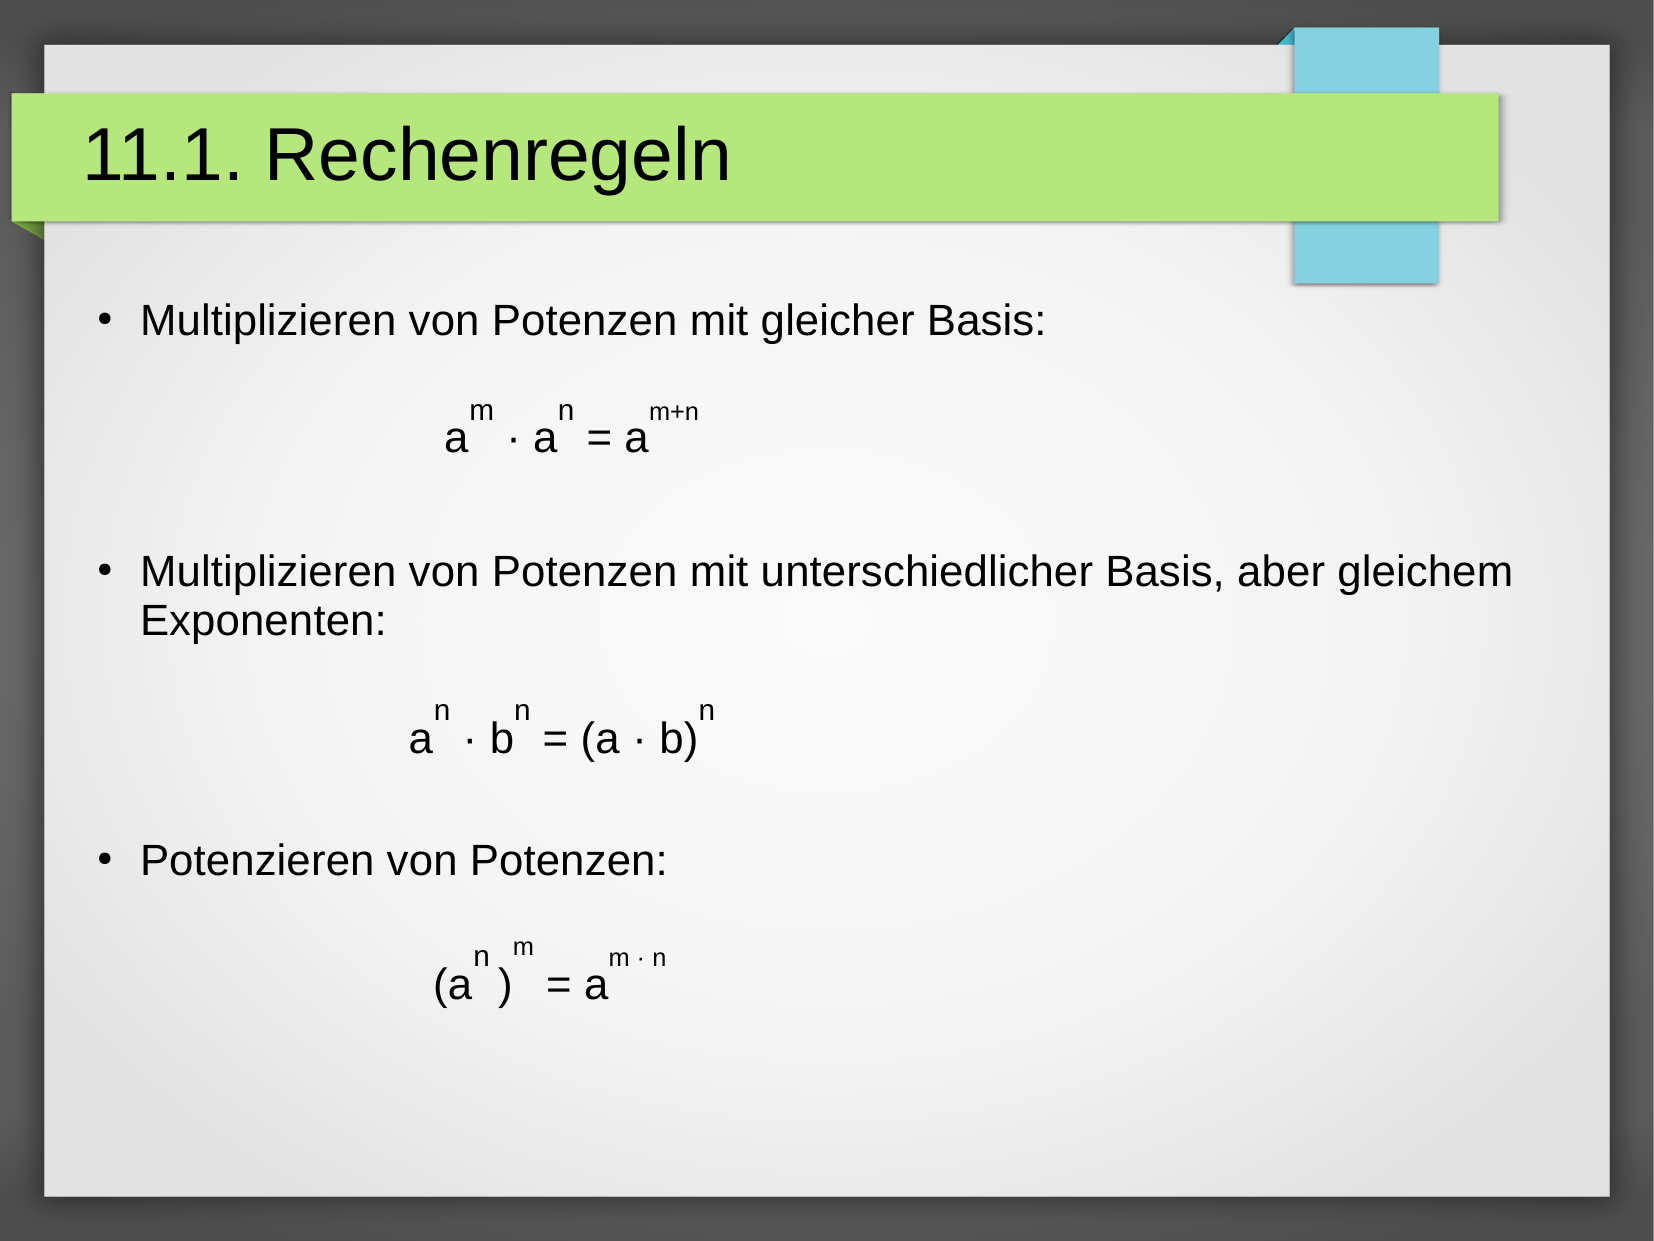

11.1. Rechenregeln
# Multiplizieren von Potenzen mit gleicher Basis: am · an = am+n
Multiplizieren von Potenzen mit unterschiedlicher Basis, aber gleichem Exponenten:
 an · bn = (a · b)n
Potenzieren von Potenzen:
 (an )m = am · n